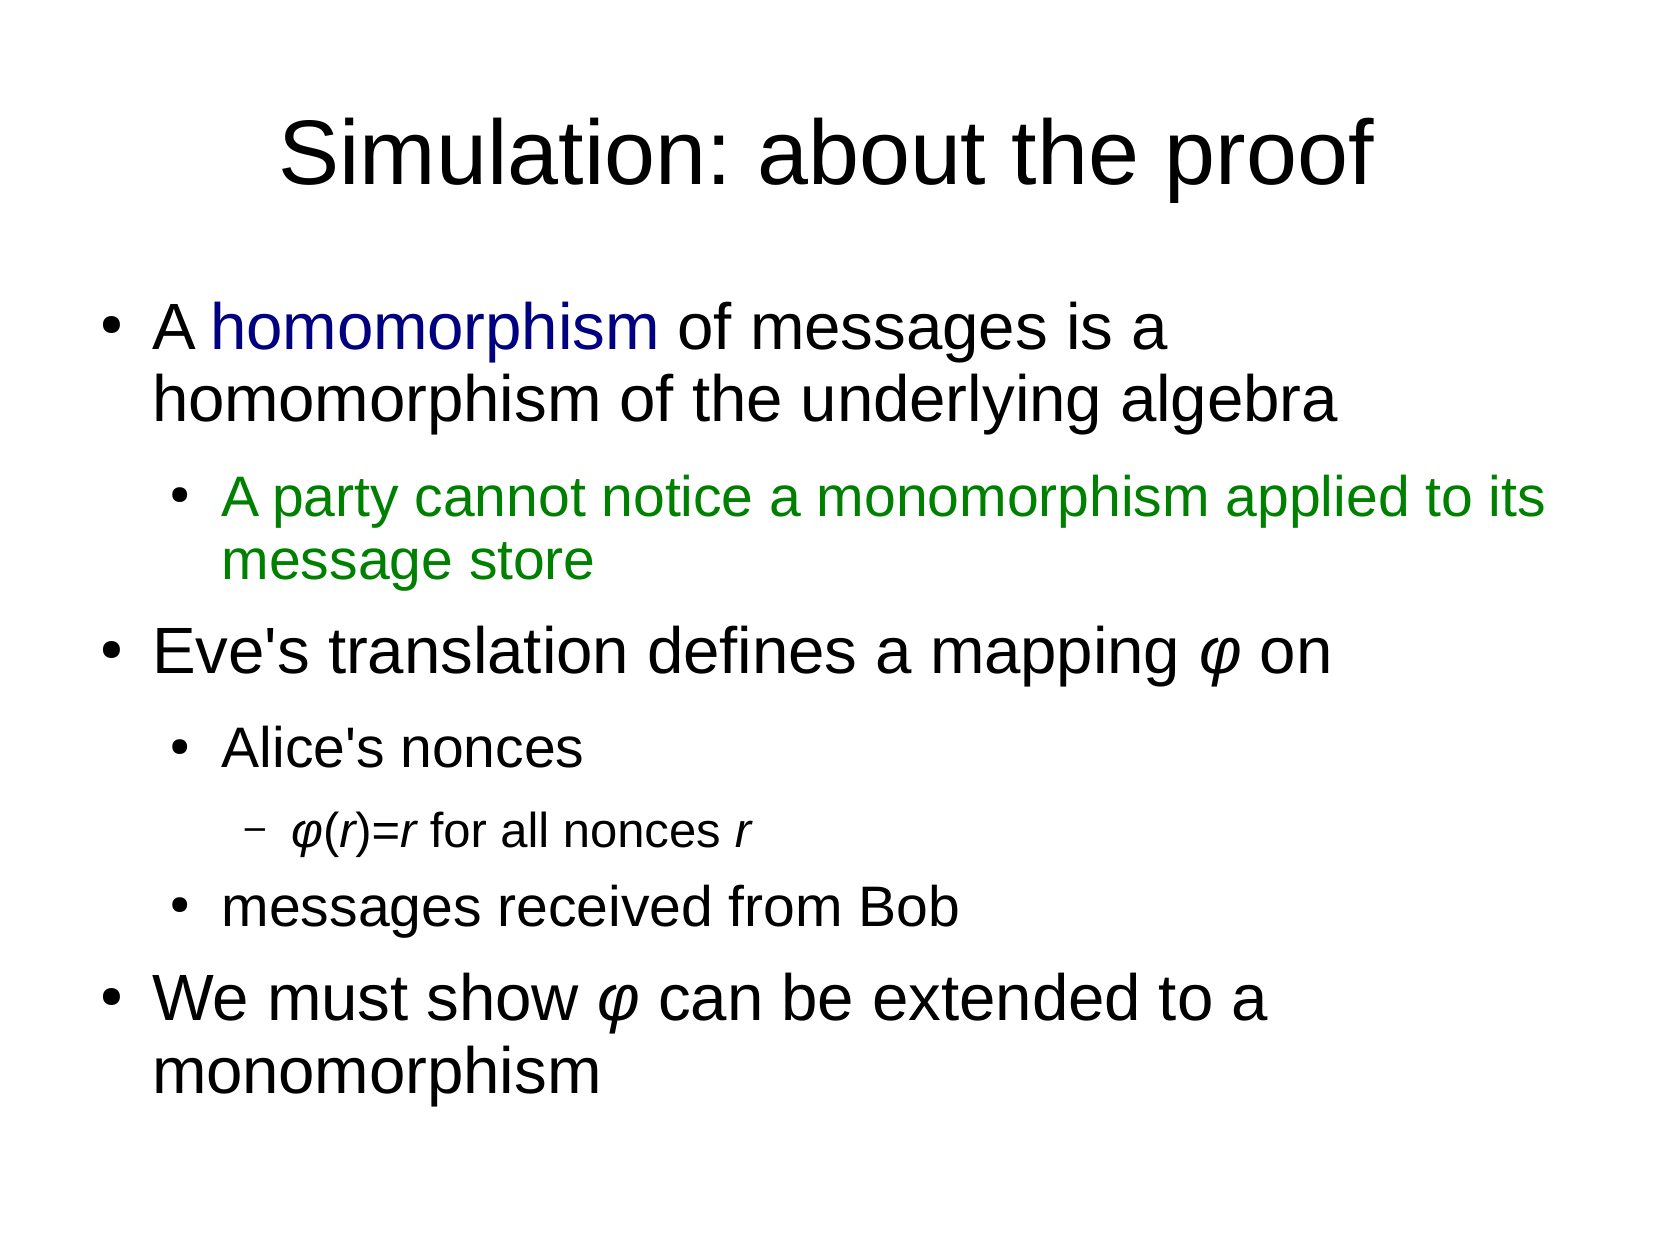

# Simulation: about the proof
A homomorphism of messages is a homomorphism of the underlying algebra
A party cannot notice a monomorphism applied to its message store
Eve's translation defines a mapping φ on
Alice's nonces
φ(r)=r for all nonces r
messages received from Bob
We must show φ can be extended to a monomorphism